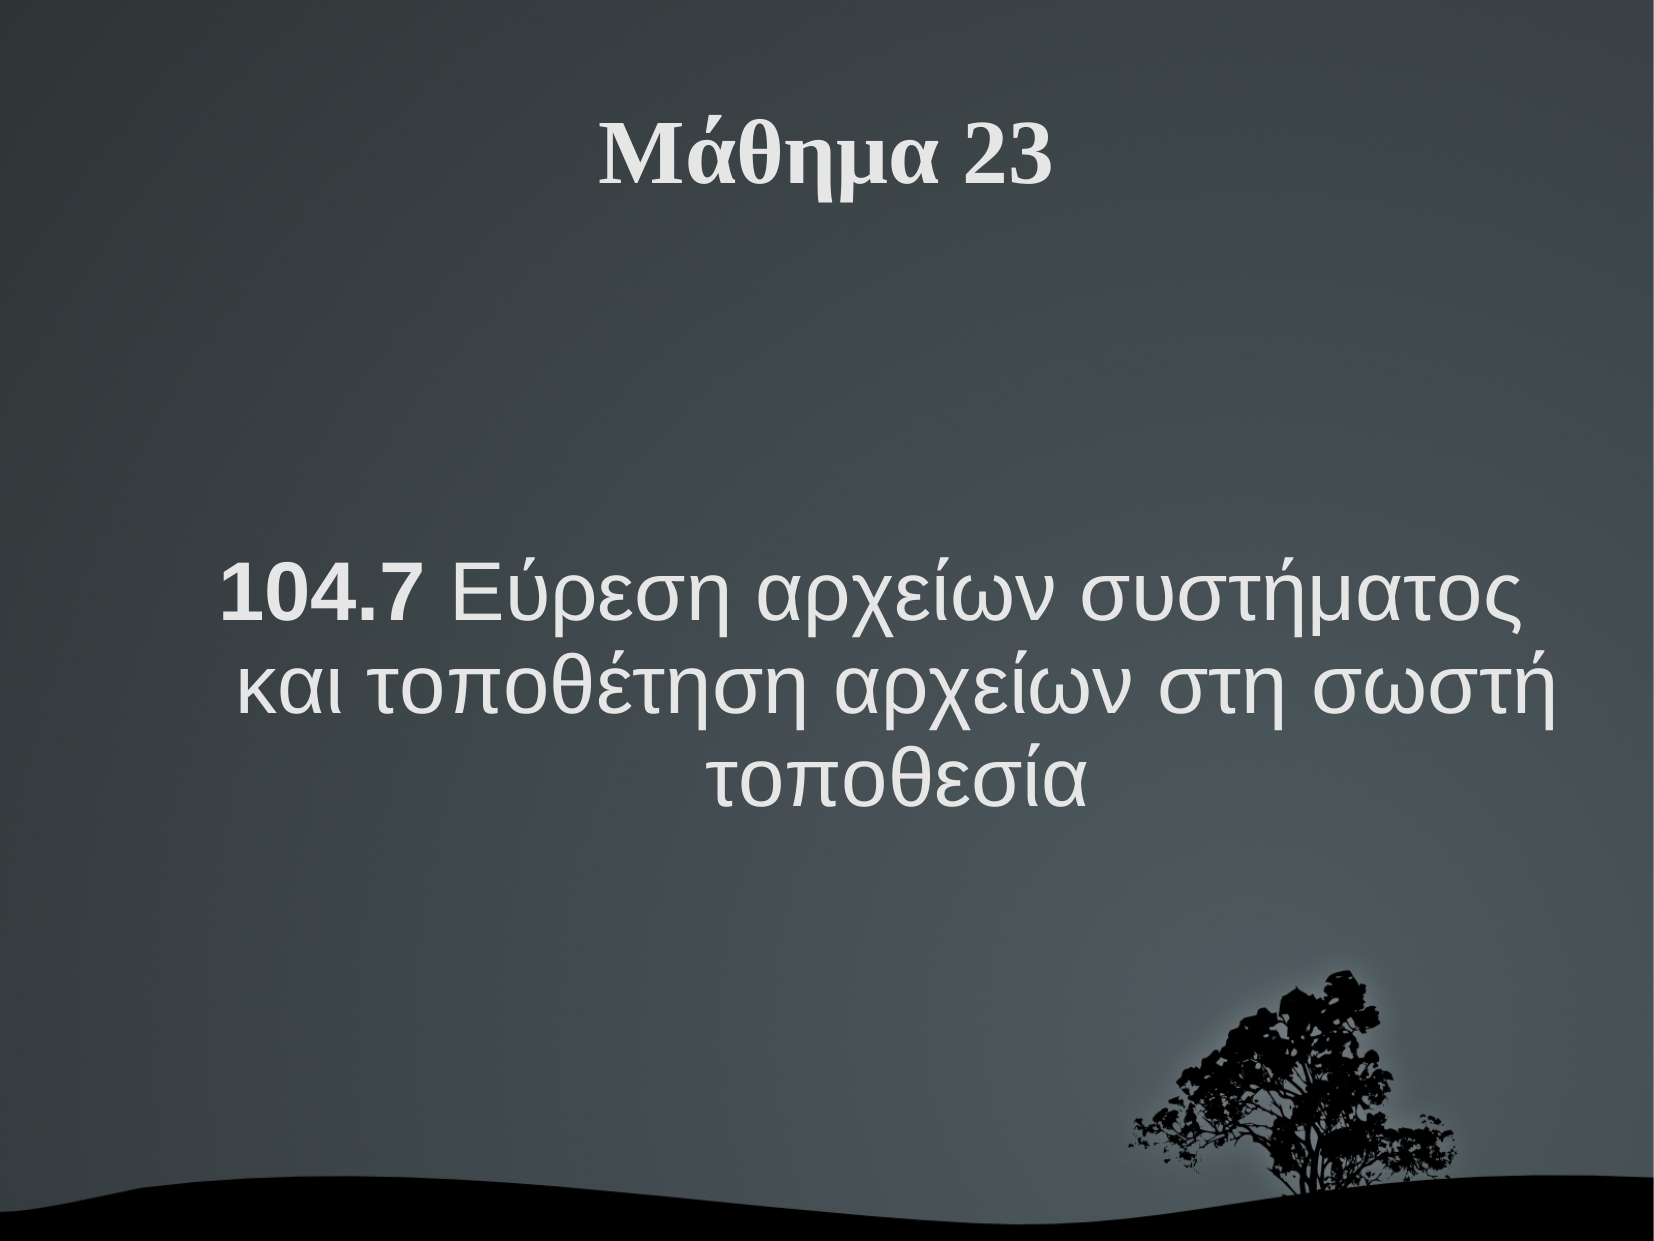

# Μάθημα 23
104.7 Εύρεση αρχείων συστήματος και τοποθέτηση αρχείων στη σωστή τοποθεσία